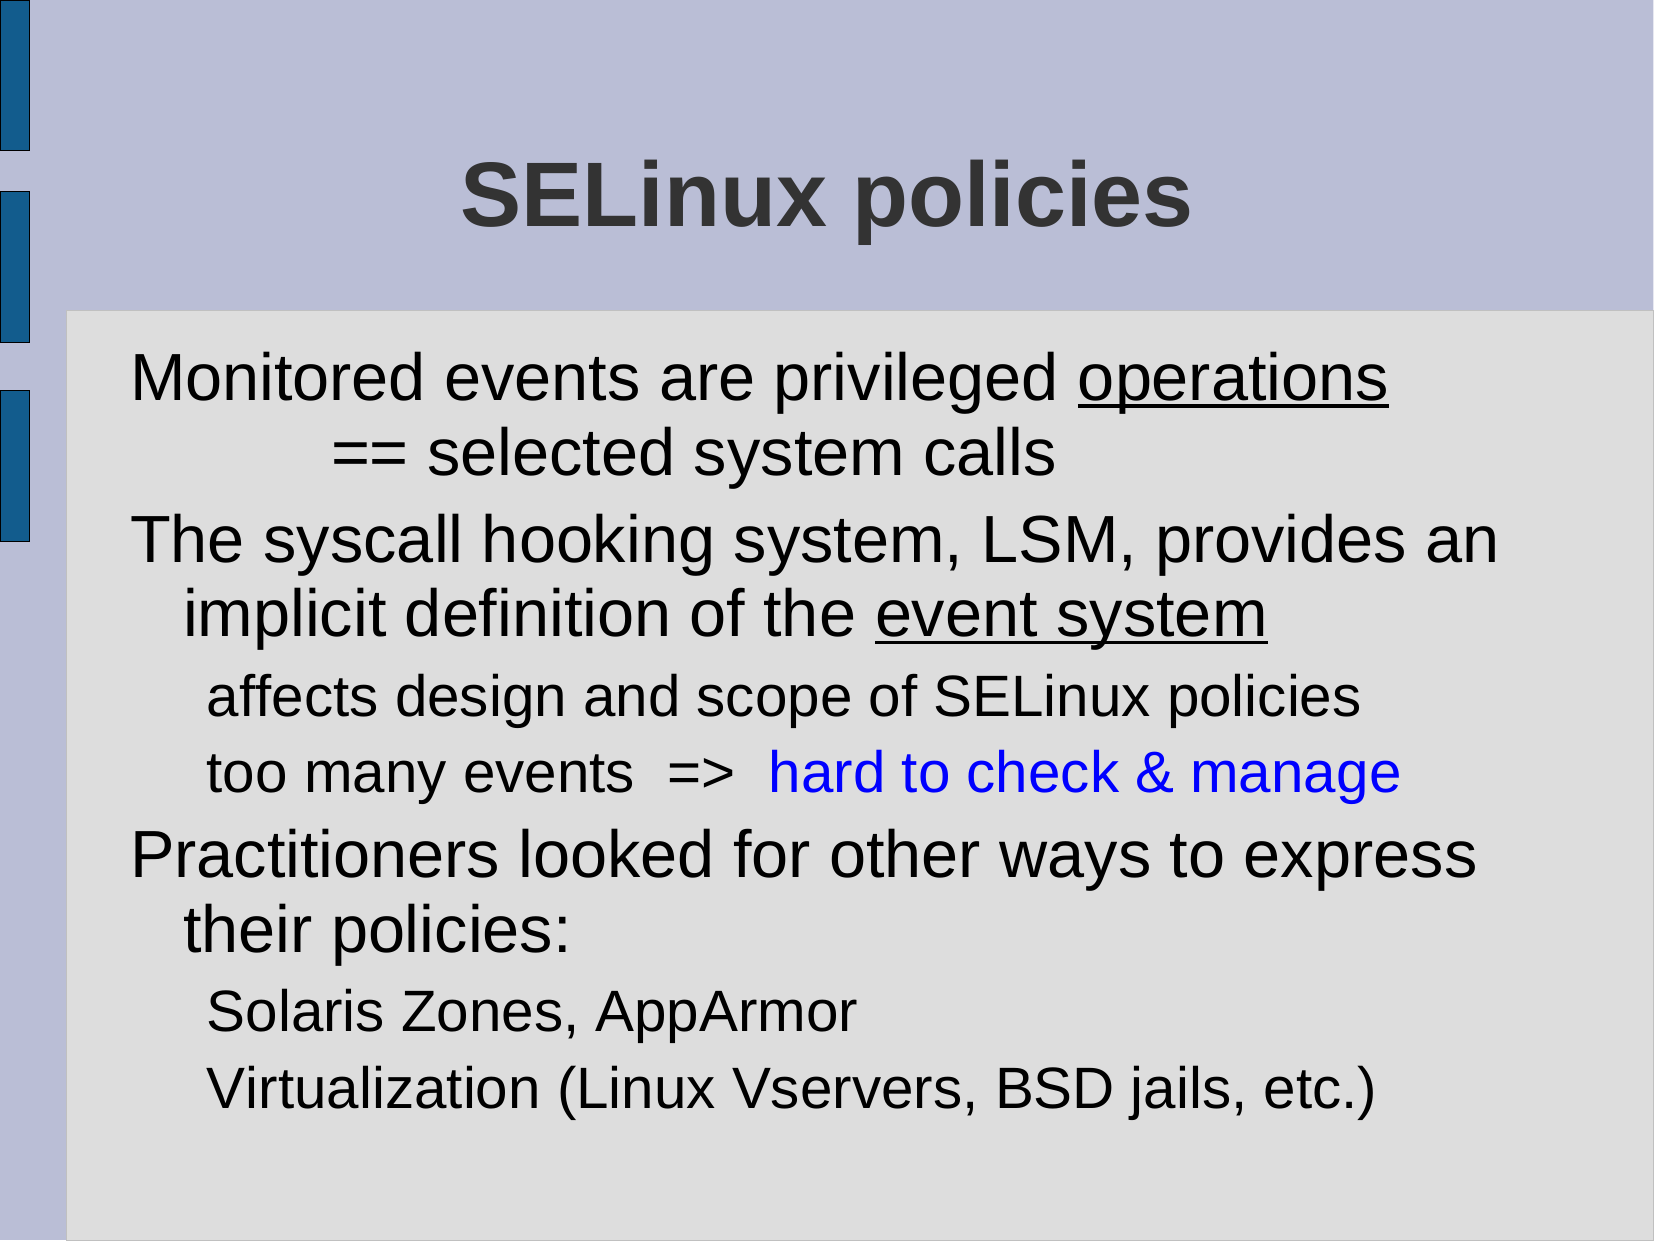

# SELinux policies
Monitored events are privileged operations
	 	== selected system calls
The syscall hooking system, LSM, provides an implicit definition of the event system
affects design and scope of SELinux policies
too many events => hard to check & manage
Practitioners looked for other ways to express their policies:
Solaris Zones, AppArmor
Virtualization (Linux Vservers, BSD jails, etc.)